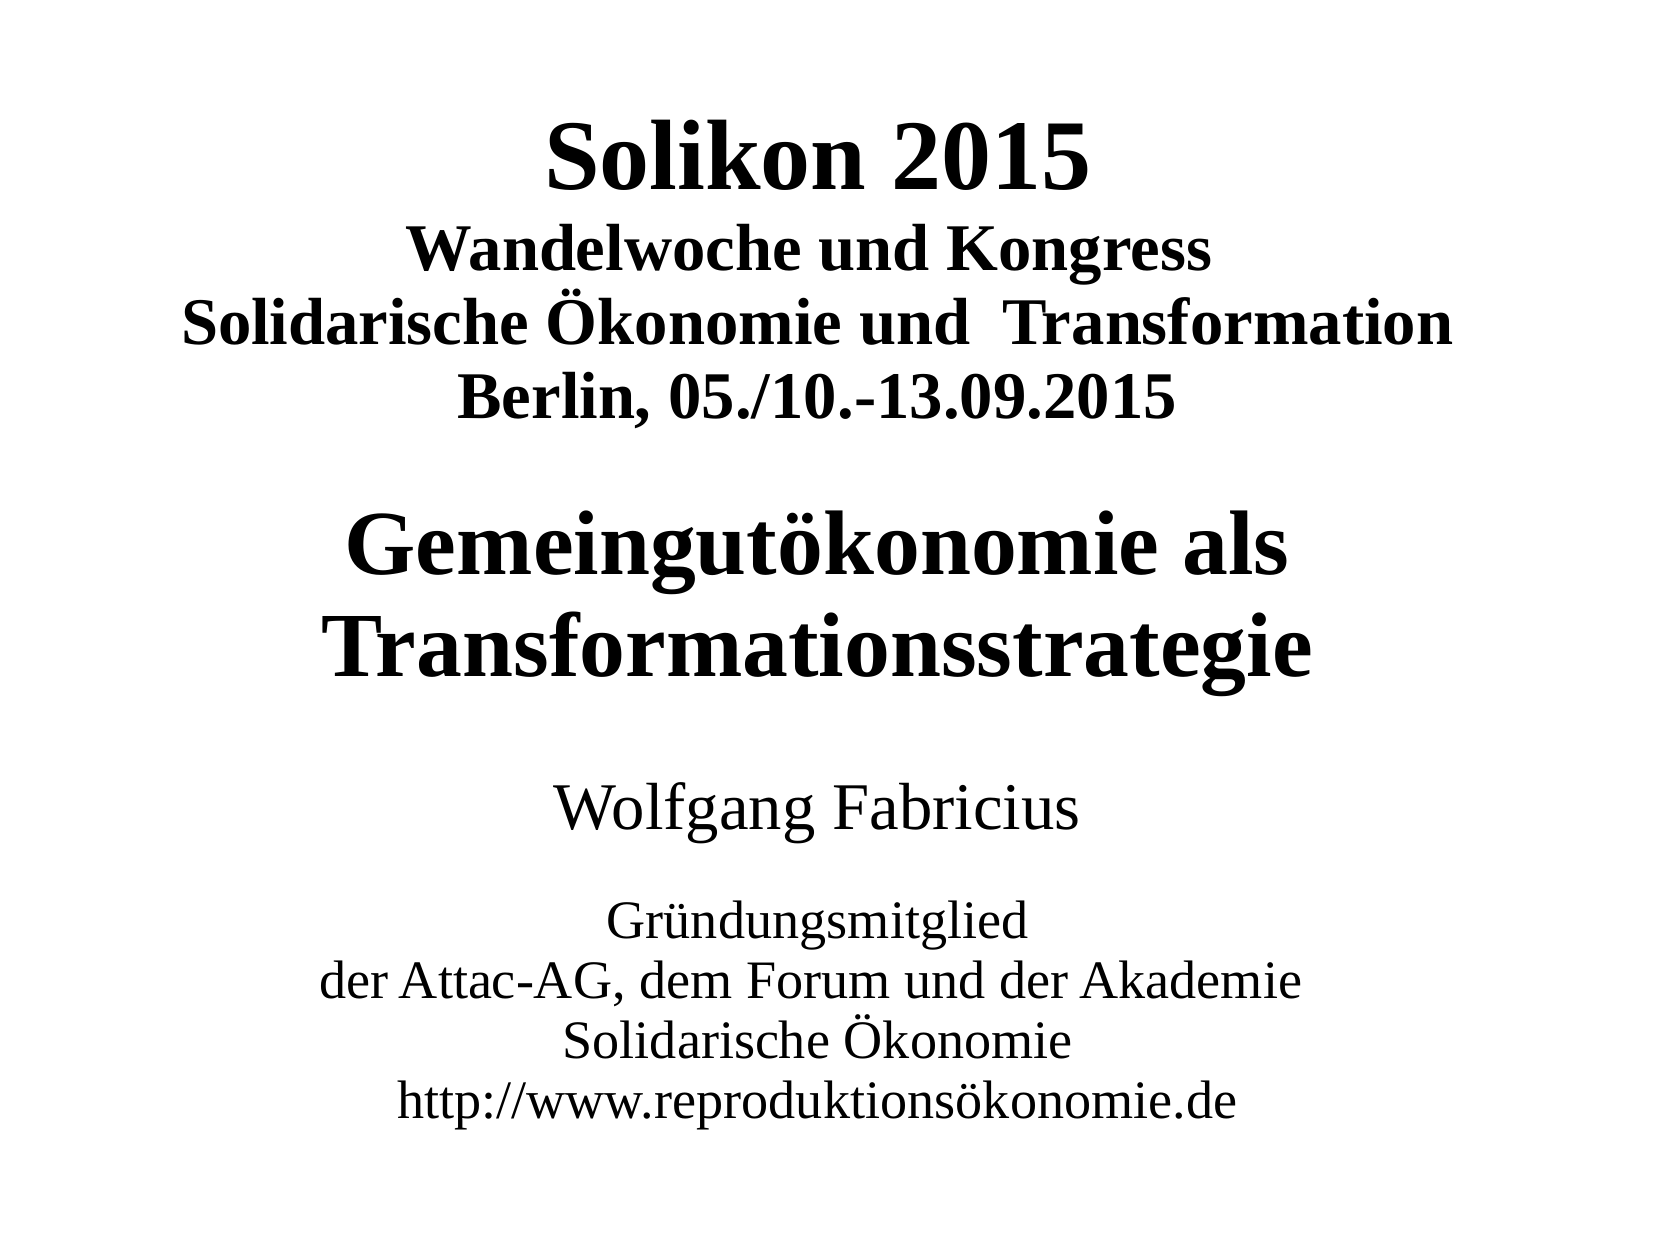

Solikon 2015
Wandelwoche und Kongress
Solidarische Ökonomie und Transformation
Berlin, 05./10.-13.09.2015
Gemeingutökonomie als Transformationsstrategie
Wolfgang Fabricius
Gründungsmitglied
der Attac-AG, dem Forum und der Akademie
Solidarische Ökonomie
http://www.reproduktionsökonomie.de